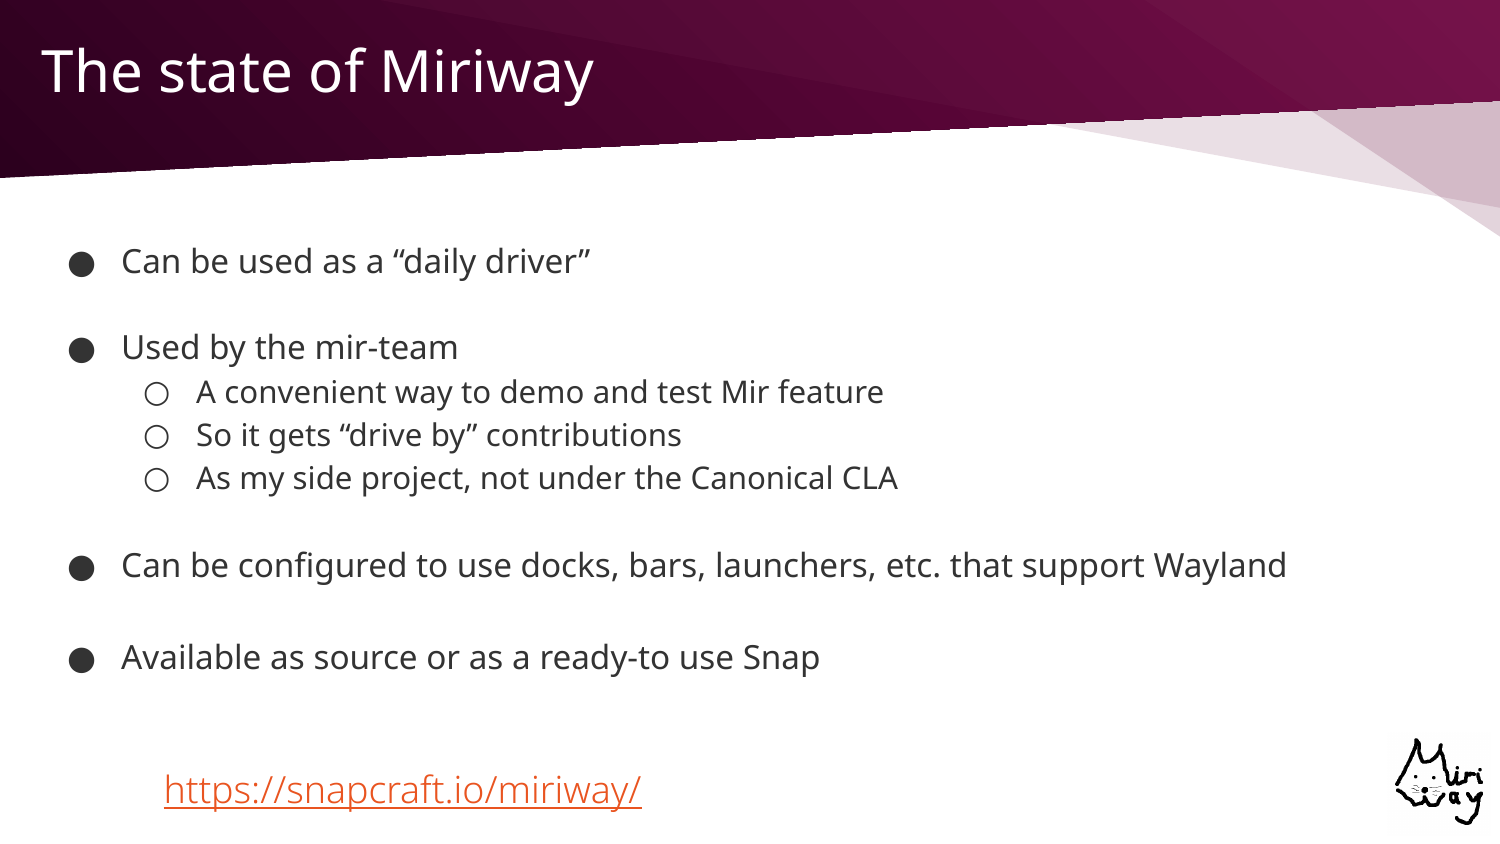

The state of Miriway
# Can be used as a “daily driver”
Used by the mir-team
A convenient way to demo and test Mir feature
So it gets “drive by” contributions
As my side project, not under the Canonical CLA
Can be configured to use docks, bars, launchers, etc. that support Wayland
Available as source or as a ready-to use Snap
https://snapcraft.io/miriway/